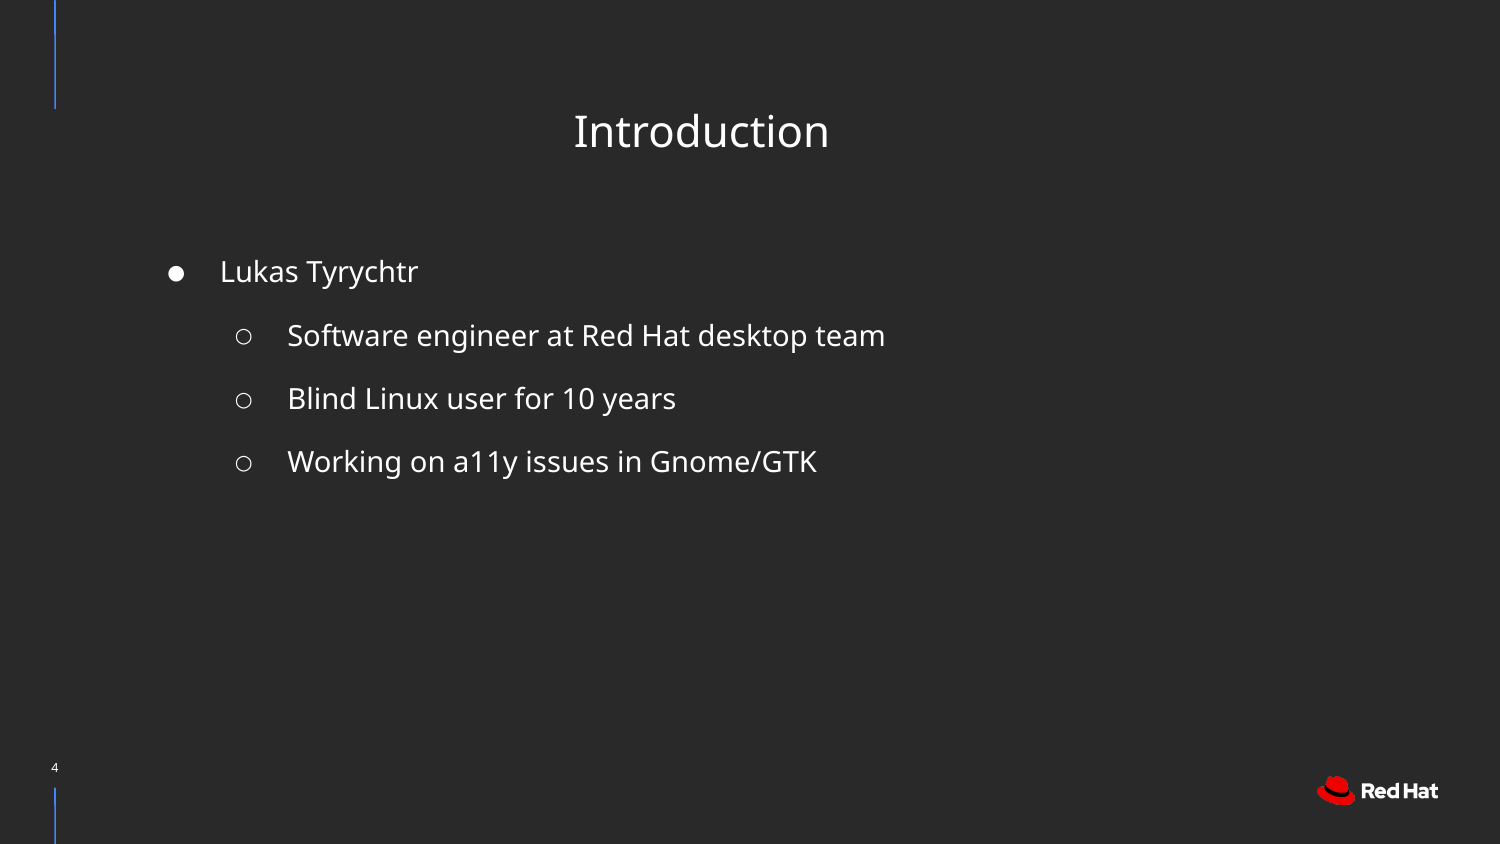

Introduction
# Lukas Tyrychtr
Software engineer at Red Hat desktop team
Blind Linux user for 10 years
Working on a11y issues in Gnome/GTK